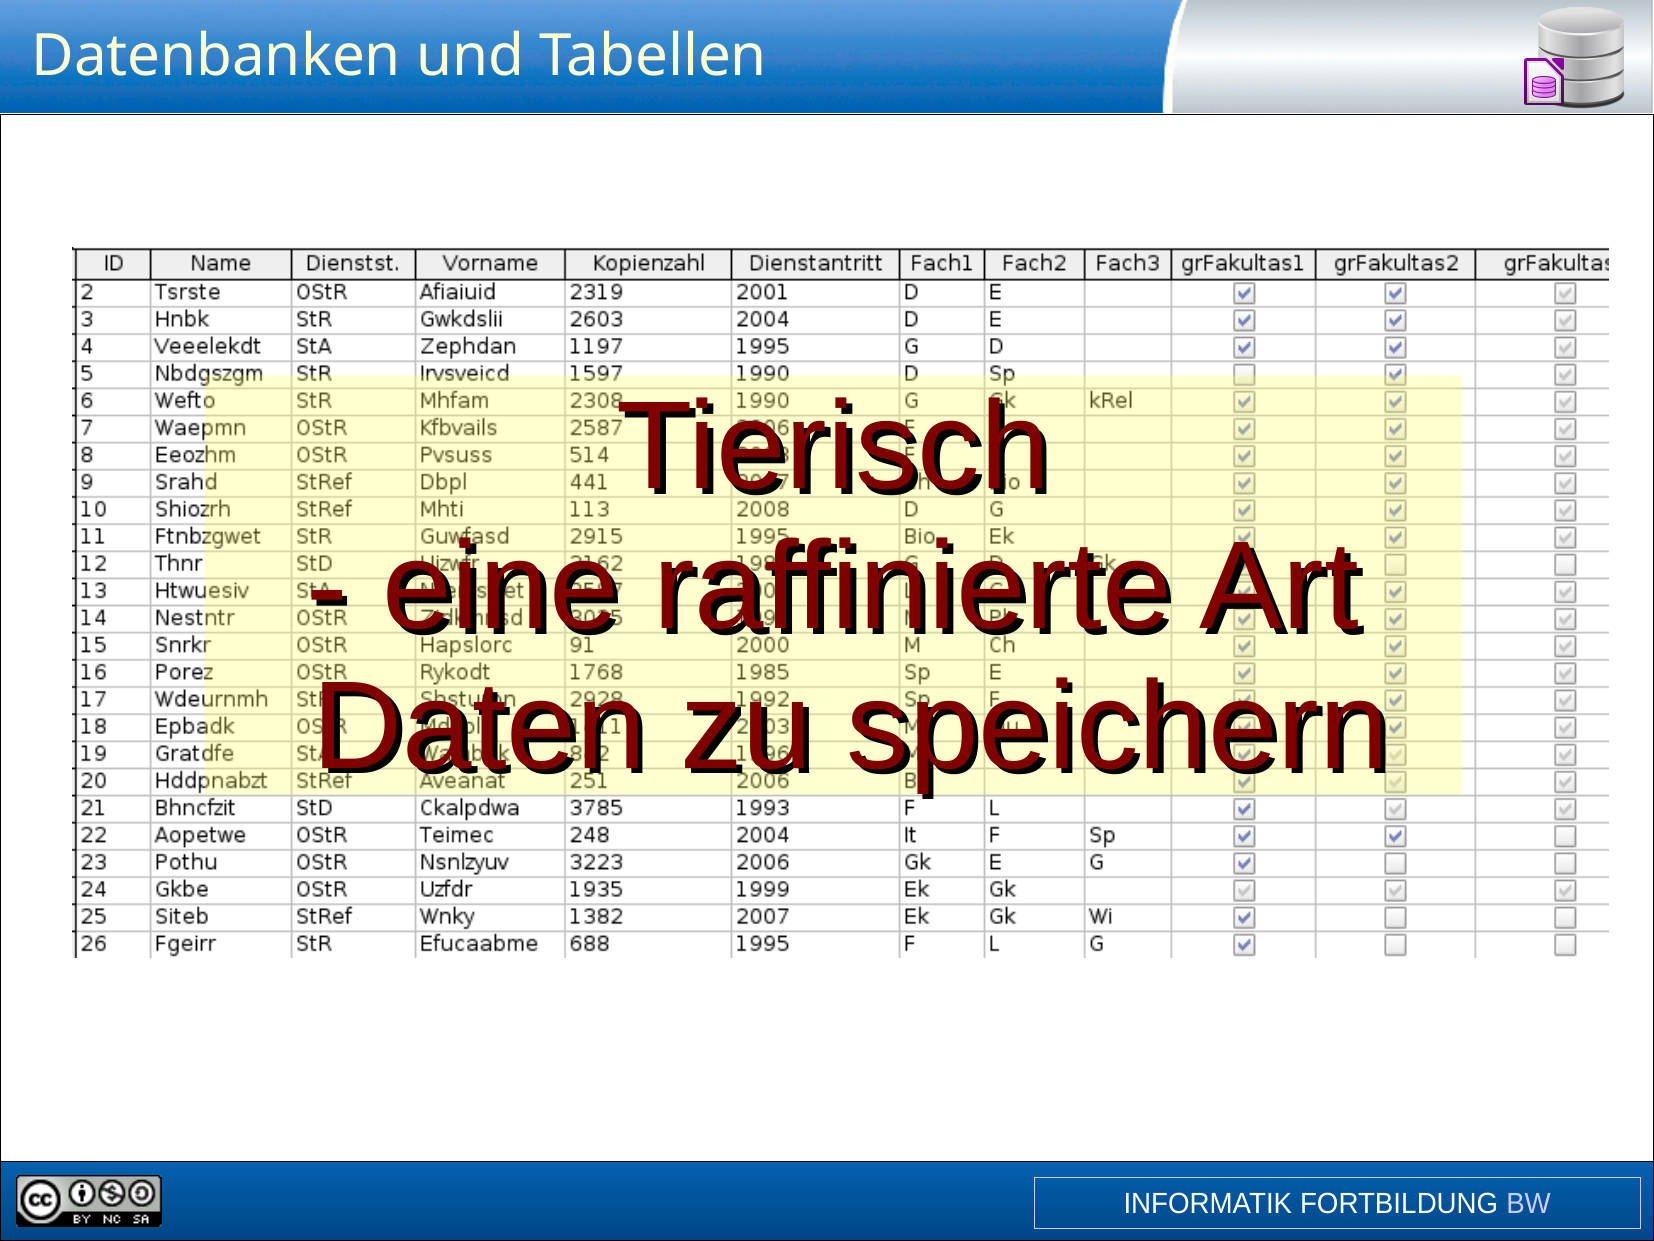

# Datenbanken und Tabellen
Tierisch
- eine raffinierte Art Daten zu speichern